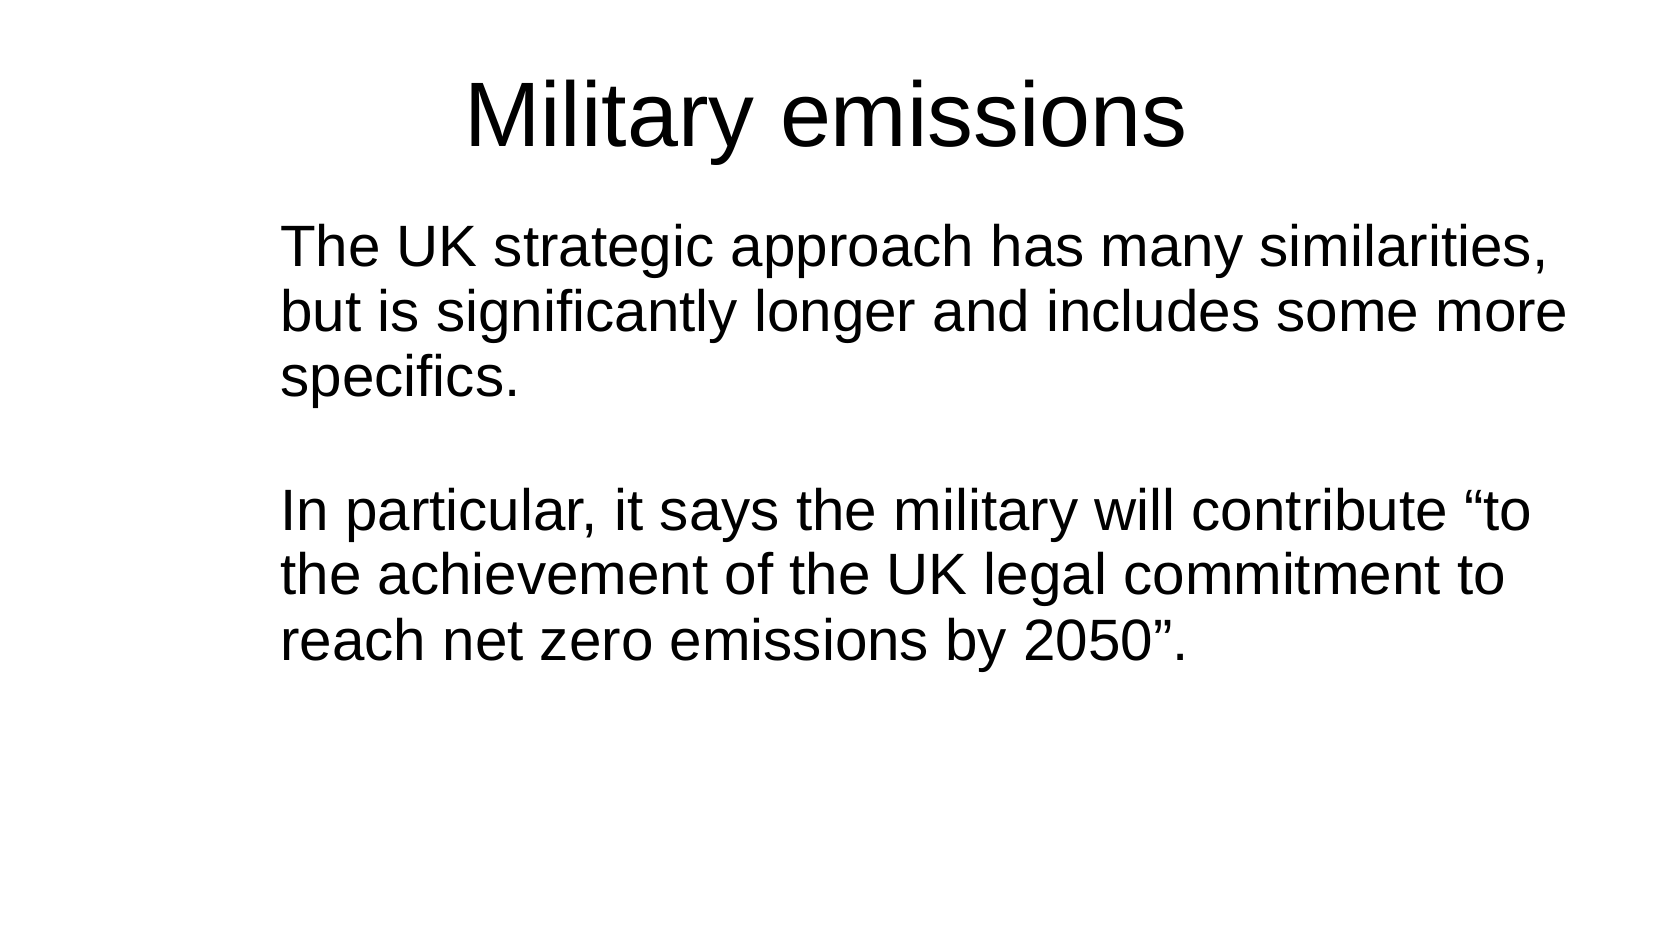

# Military emissions
The UK strategic approach has many similarities, but is significantly longer and includes some more specifics.
In particular, it says the military will contribute “to the achievement of the UK legal commitment to reach net zero emissions by 2050”.